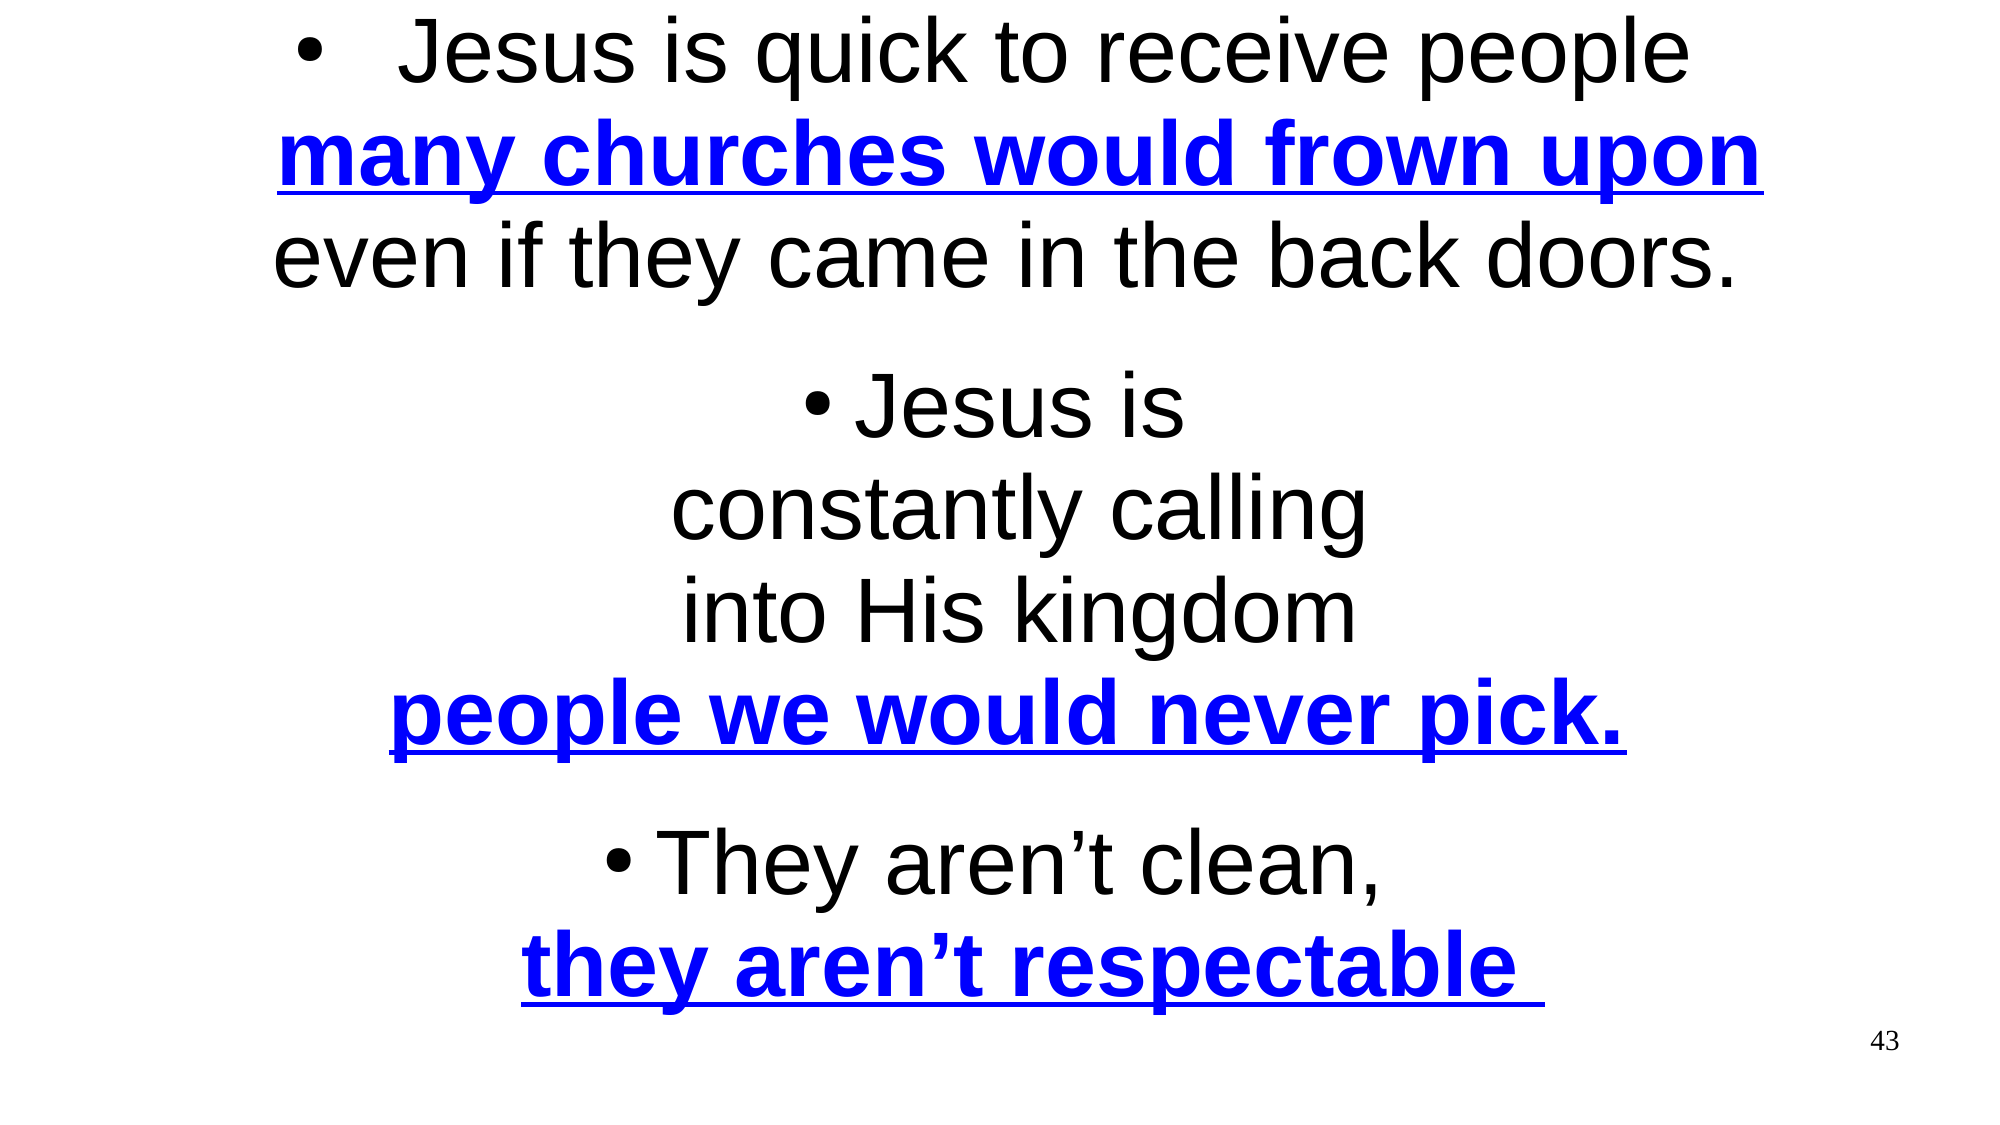

# Jesus is quick to receive people many churches would frown upon even if they came in the back doors.
Jesus is
constantly calling
into His kingdom
people we would never pick.
They aren’t clean,
they aren’t respectable
43